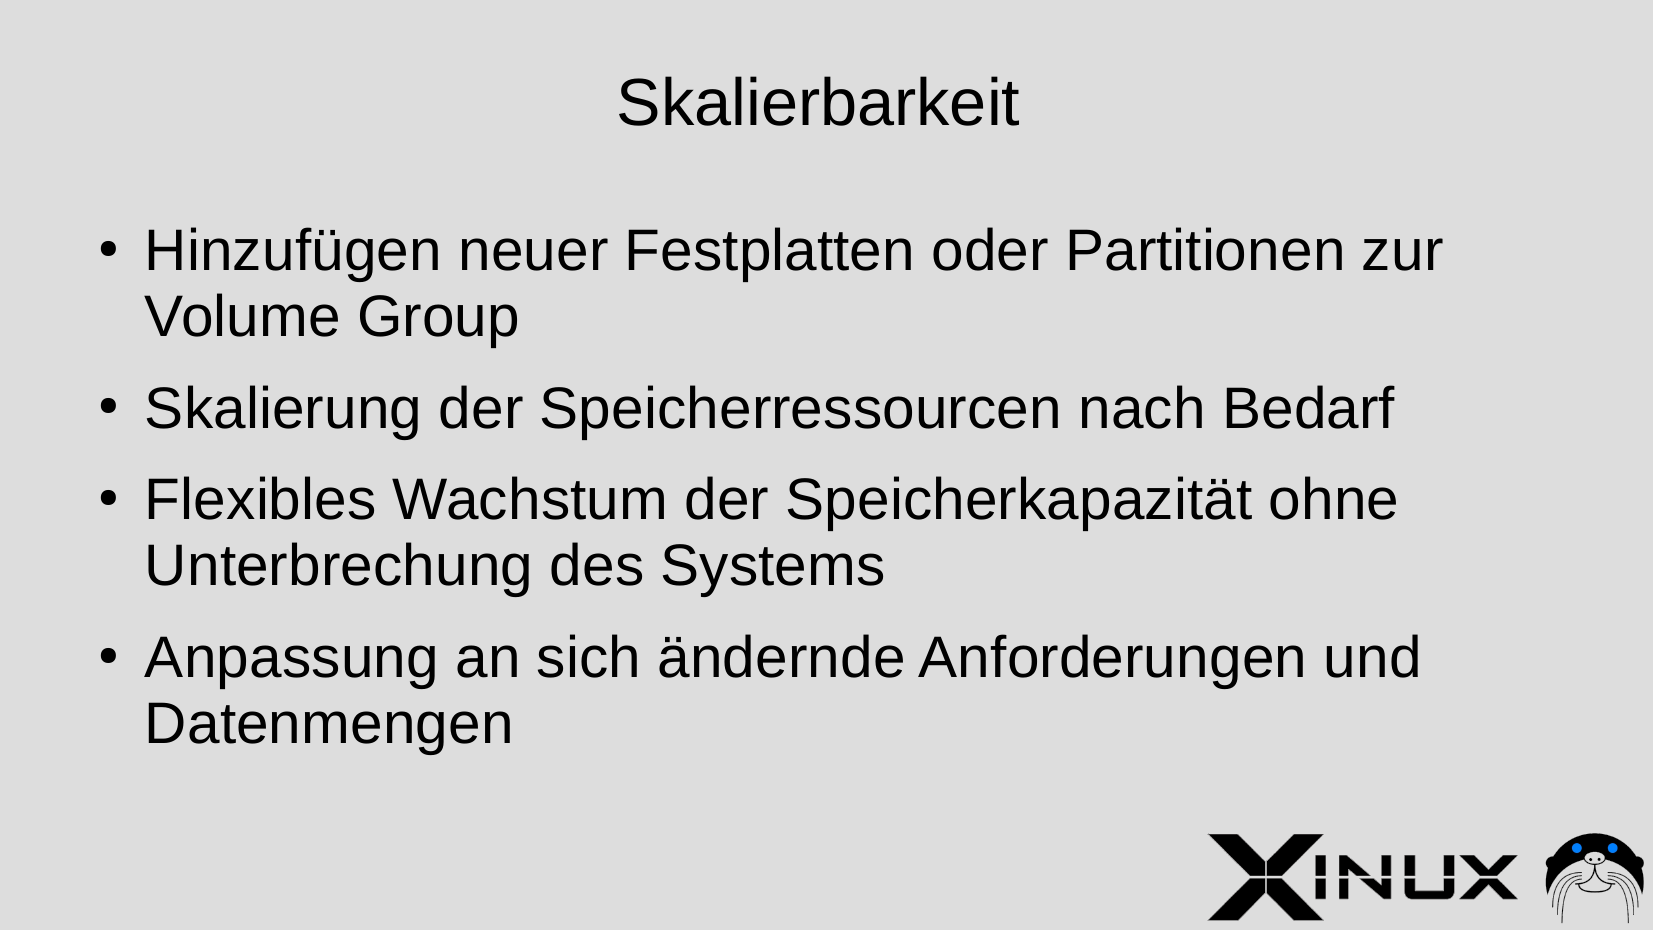

# Skalierbarkeit
Hinzufügen neuer Festplatten oder Partitionen zur Volume Group
Skalierung der Speicherressourcen nach Bedarf
Flexibles Wachstum der Speicherkapazität ohne Unterbrechung des Systems
Anpassung an sich ändernde Anforderungen und Datenmengen